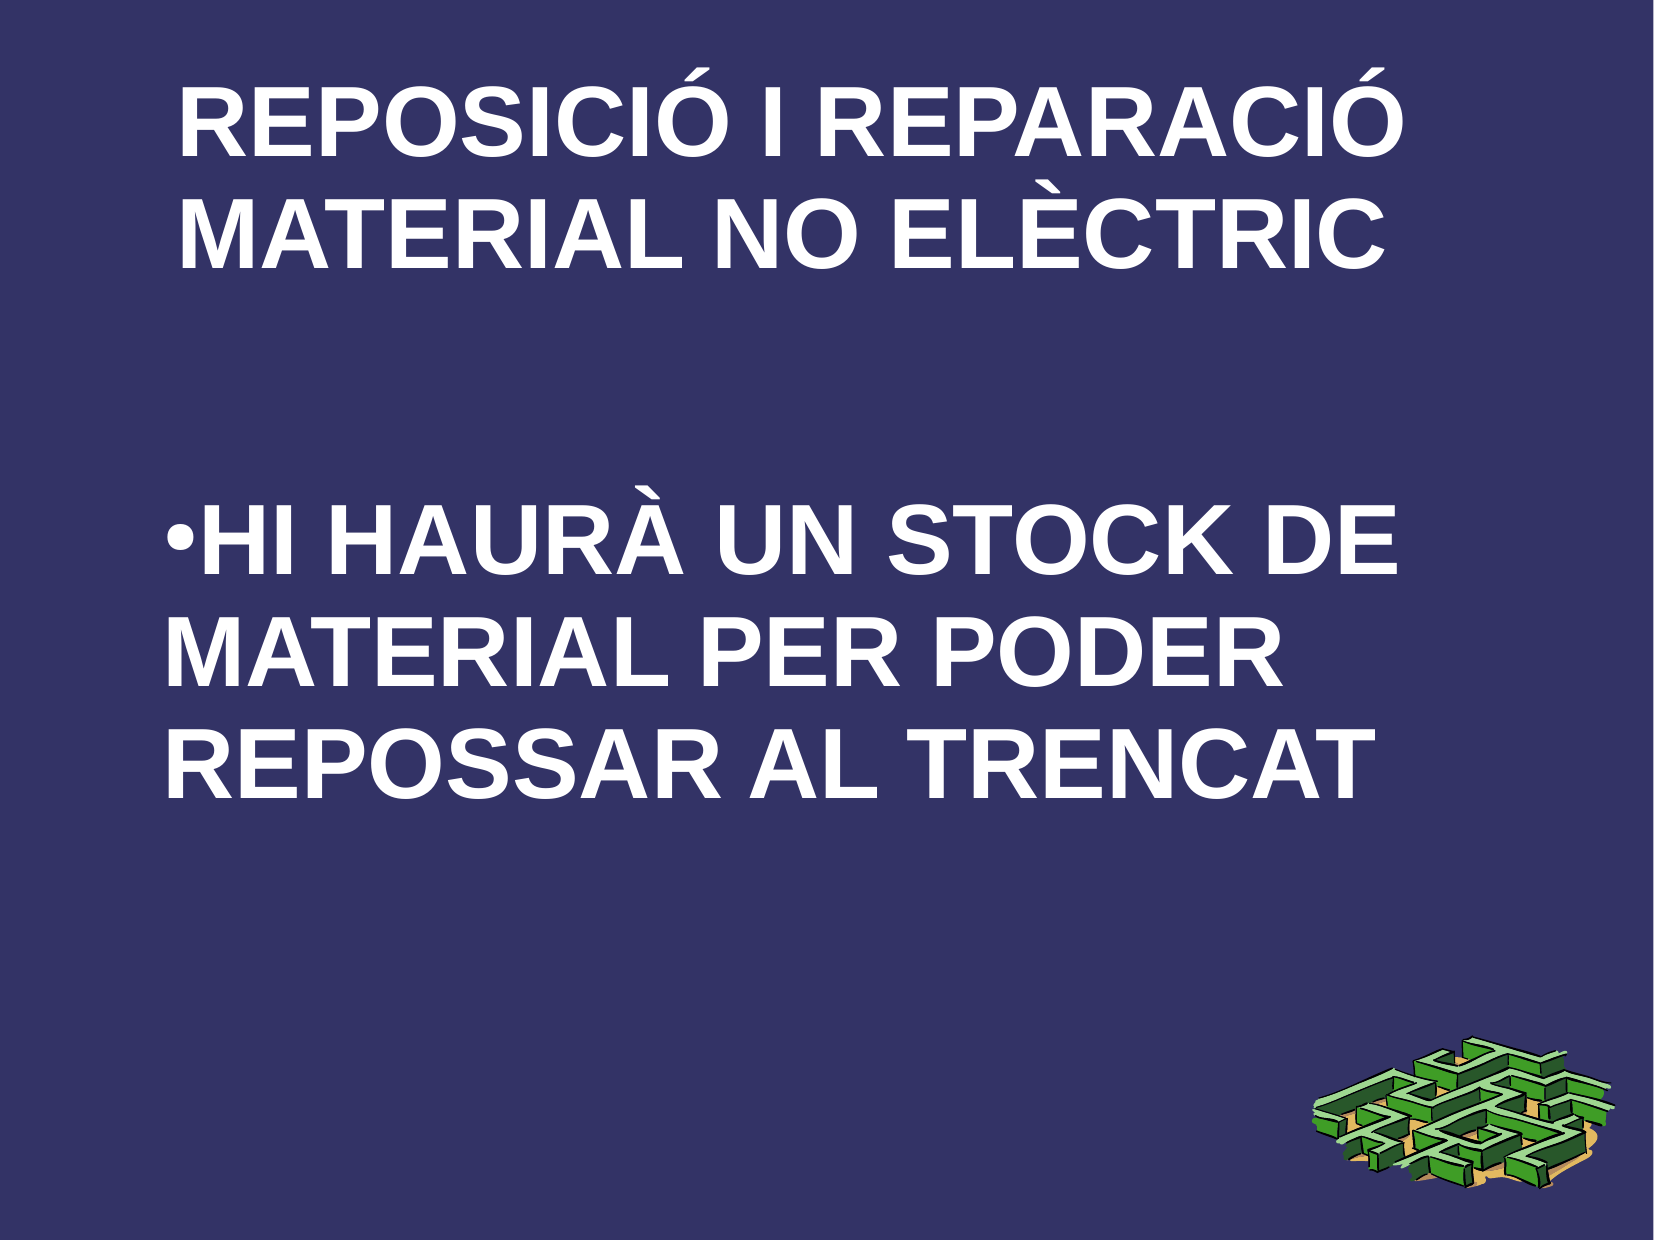

REPOSICIÓ I REPARACIÓ MATERIAL NO ELÈCTRIC
HI HAURÀ UN STOCK DE MATERIAL PER PODER REPOSSAR AL TRENCAT